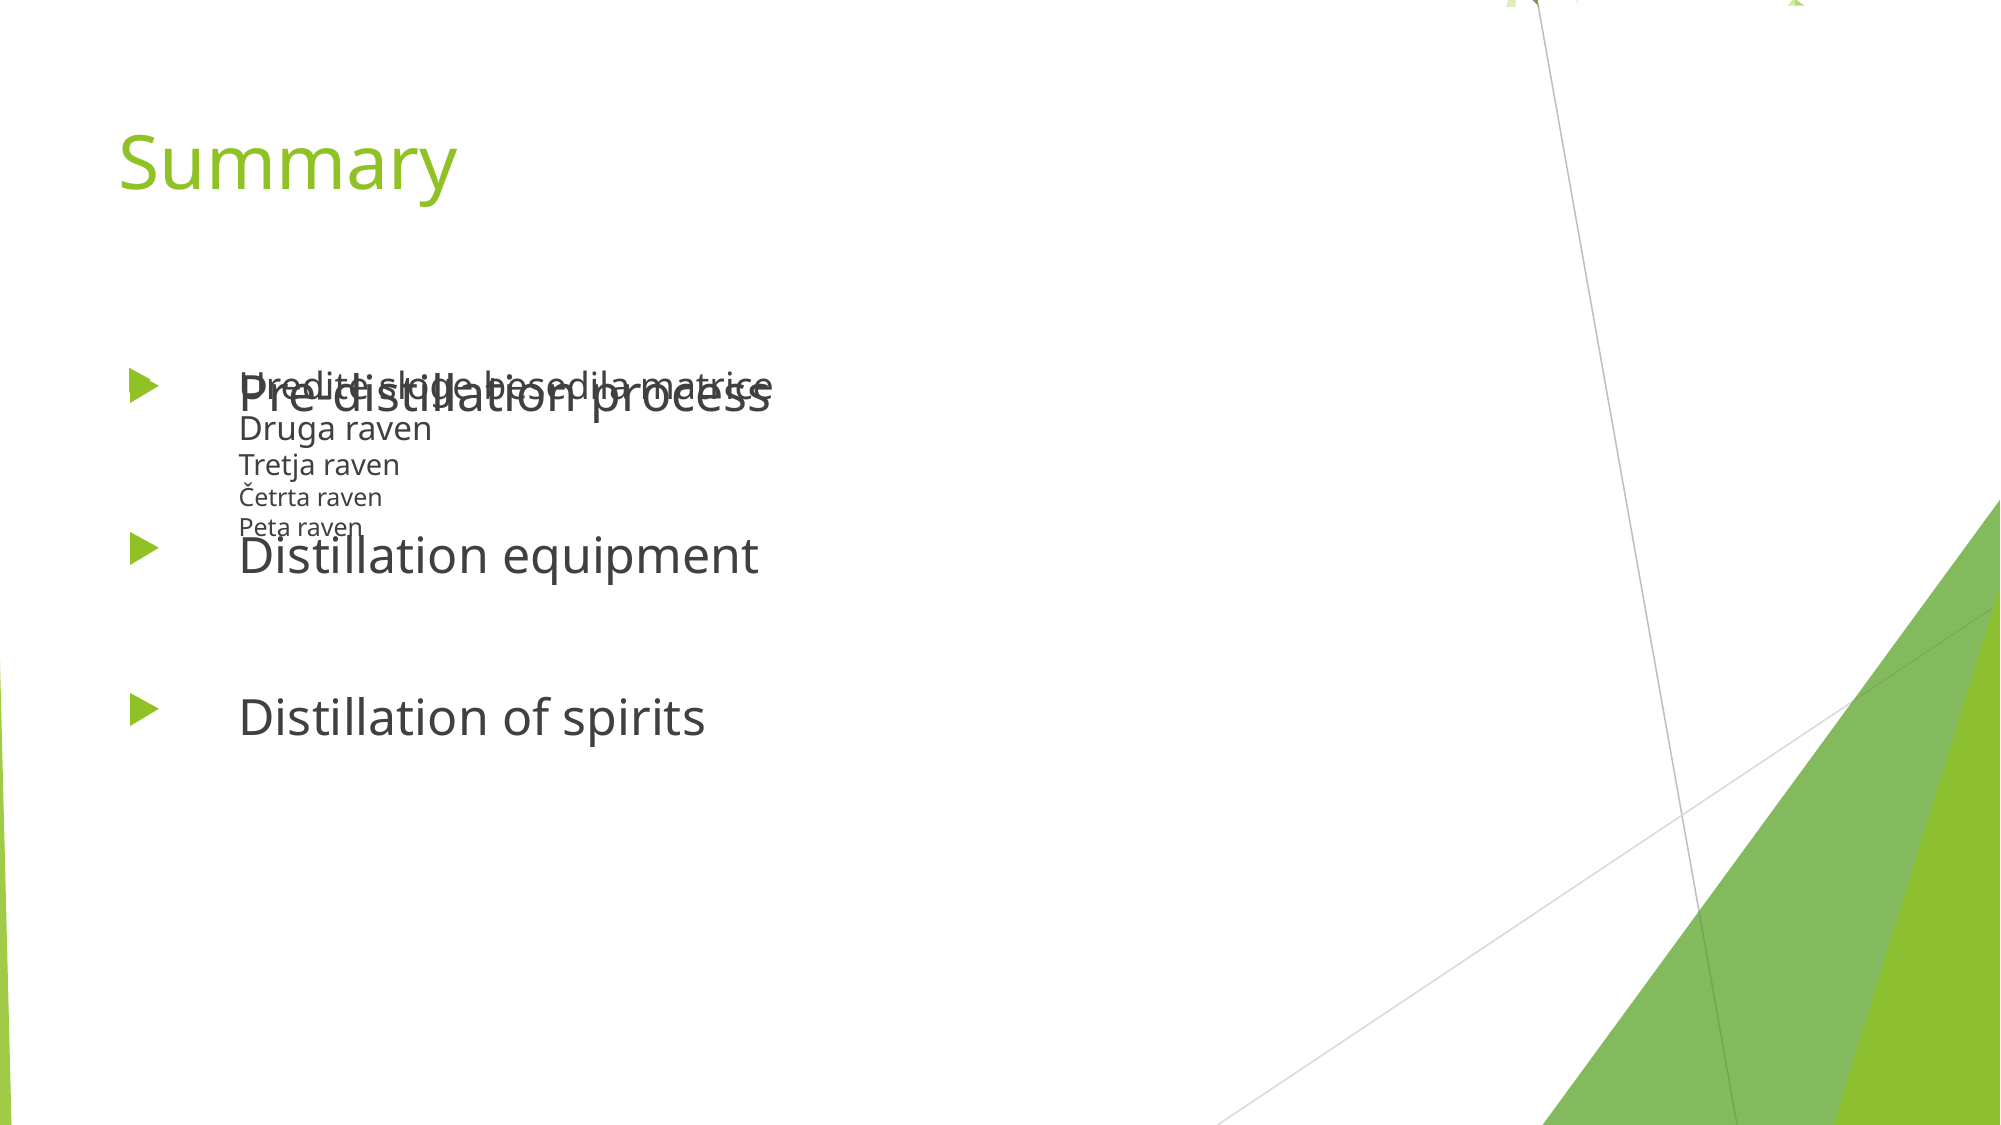

# Summary
Pre-distillation process
Distillation equipment
Distillation of spirits